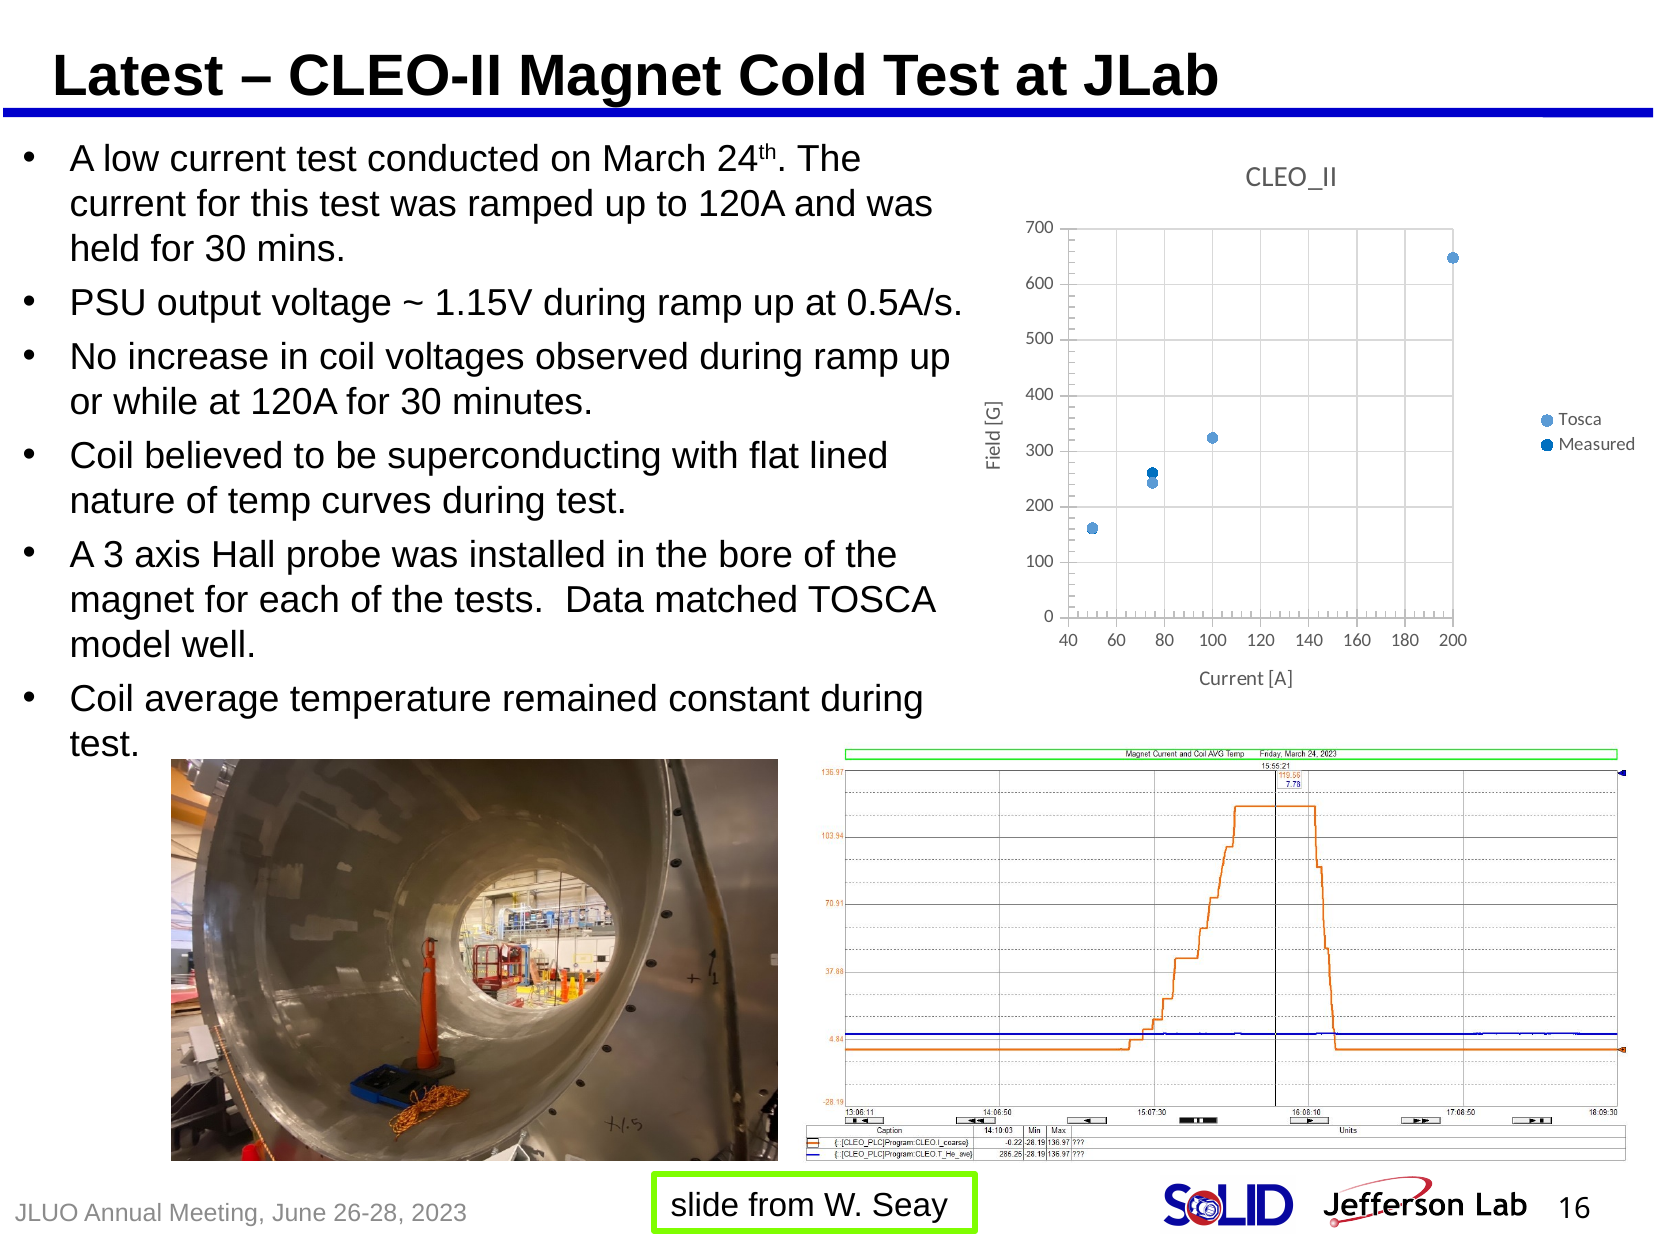

Latest – CLEO-II Magnet Cold Test at JLab
A low current test conducted on March 24th. The current for this test was ramped up to 120A and was held for 30 mins.
PSU output voltage ~ 1.15V during ramp up at 0.5A/s.
No increase in coil voltages observed during ramp up or while at 120A for 30 minutes.
Coil believed to be superconducting with flat lined nature of temp curves during test.
A 3 axis Hall probe was installed in the bore of the magnet for each of the tests. Data matched TOSCA model well.
Coil average temperature remained constant during test.
### Chart: CLEO_II
| Category | Tosca | Measured |
|---|---|---|
slide from W. Seay